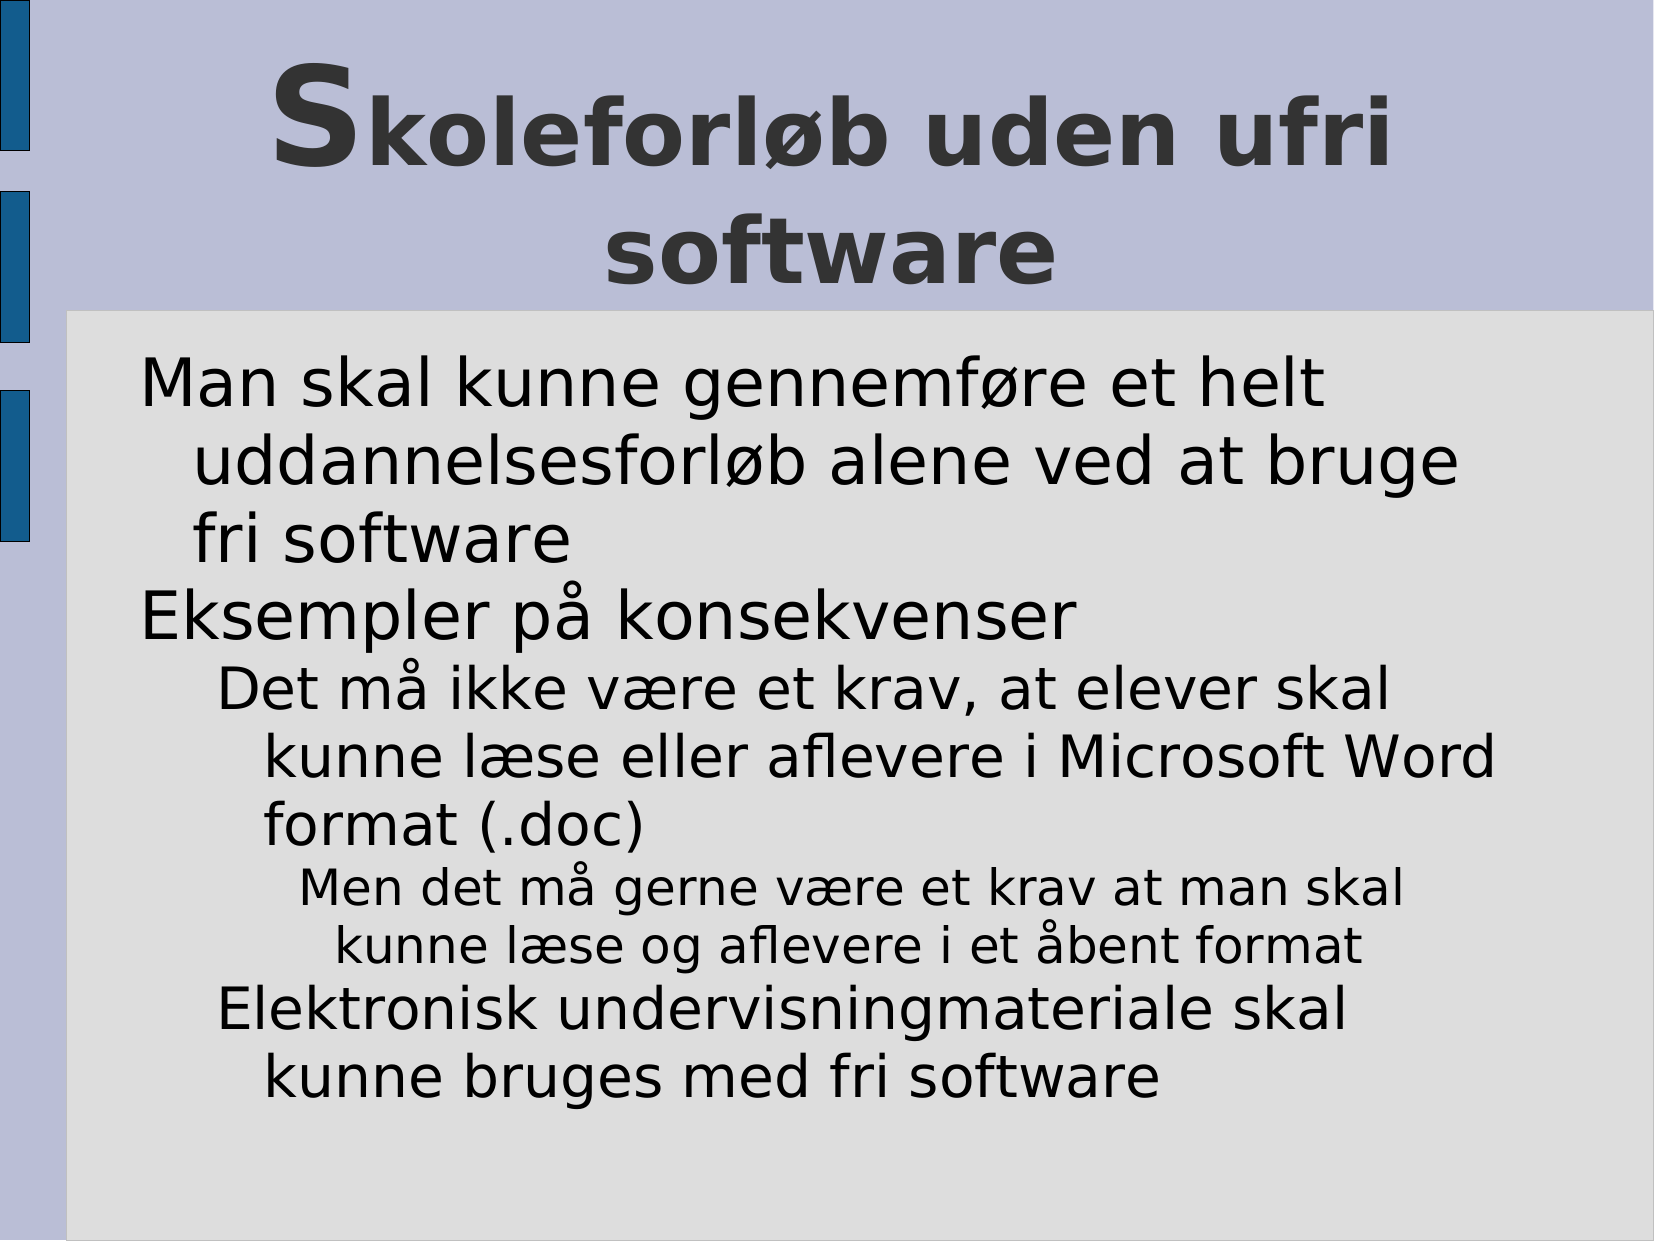

# Skoleforløb uden ufri software
Man skal kunne gennemføre et helt uddannelsesforløb alene ved at bruge fri software
Eksempler på konsekvenser
Det må ikke være et krav, at elever skal kunne læse eller aflevere i Microsoft Word format (.doc)
Men det må gerne være et krav at man skal kunne læse og aflevere i et åbent format
Elektronisk undervisningmateriale skal kunne bruges med fri software